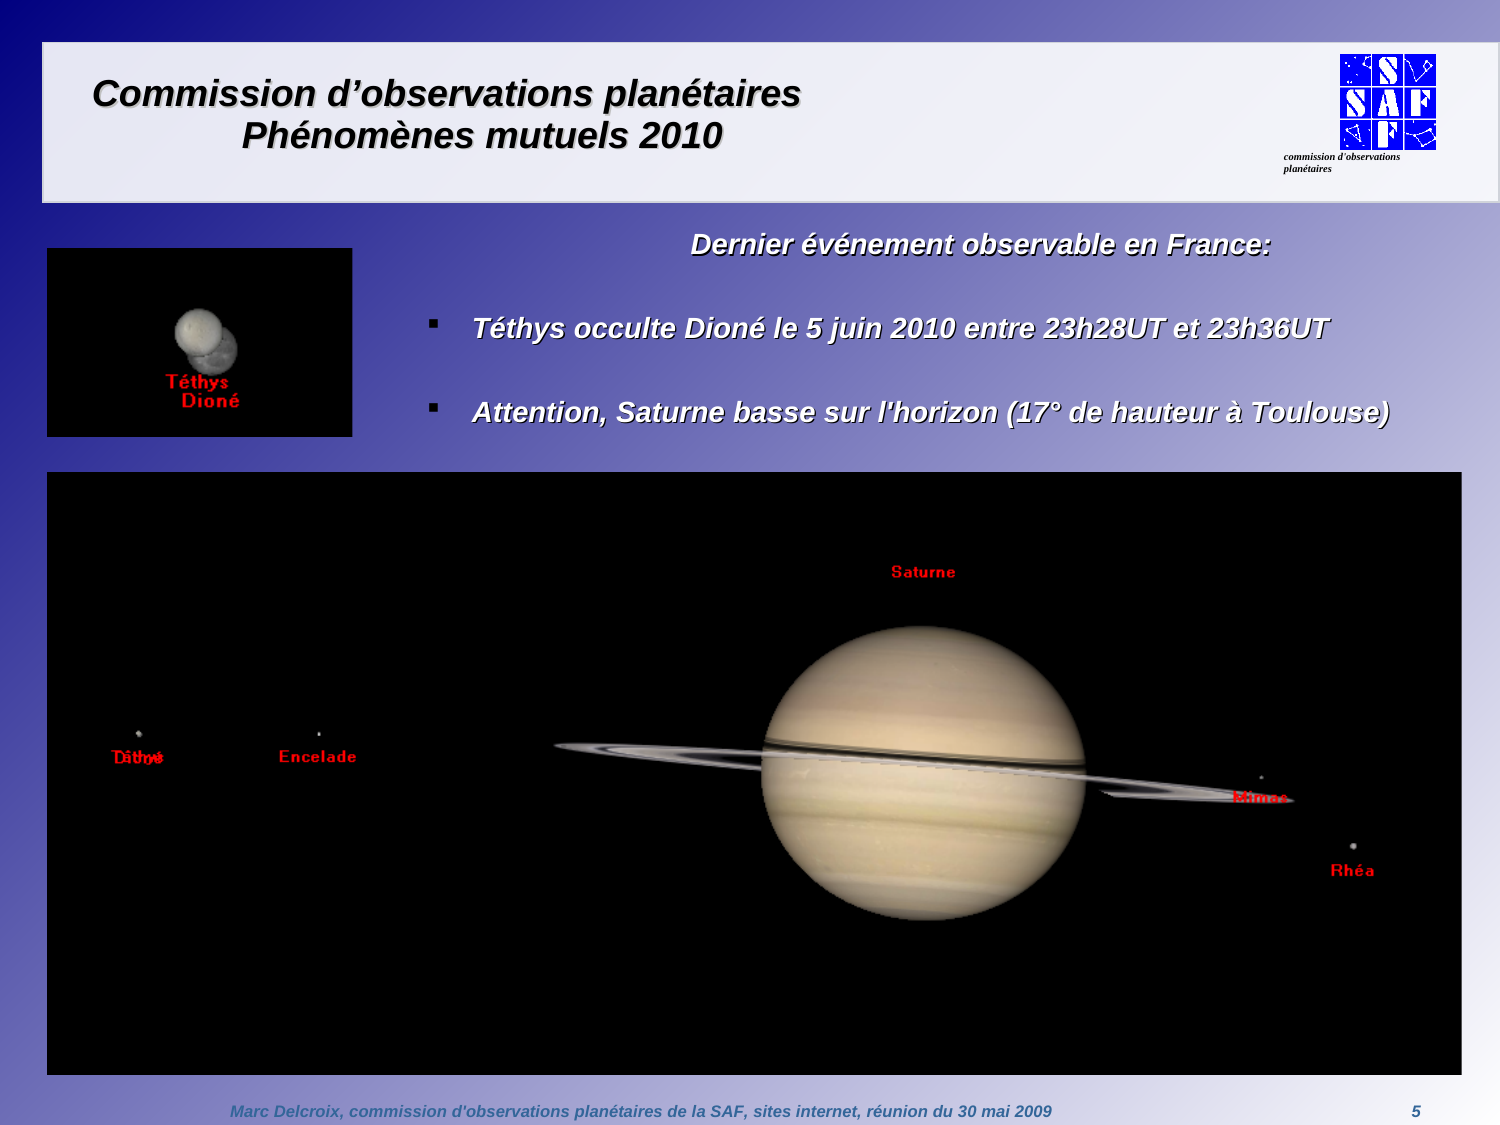

Commission d’observations planétaires
	Phénomènes mutuels 2010
Dernier événement observable en France:
Téthys occulte Dioné le 5 juin 2010 entre 23h28UT et 23h36UT
Attention, Saturne basse sur l'horizon (17° de hauteur à Toulouse)
Marc Delcroix, commission des observations planétaires de la SAF, administratif, réunion du 29 mai 2010
5